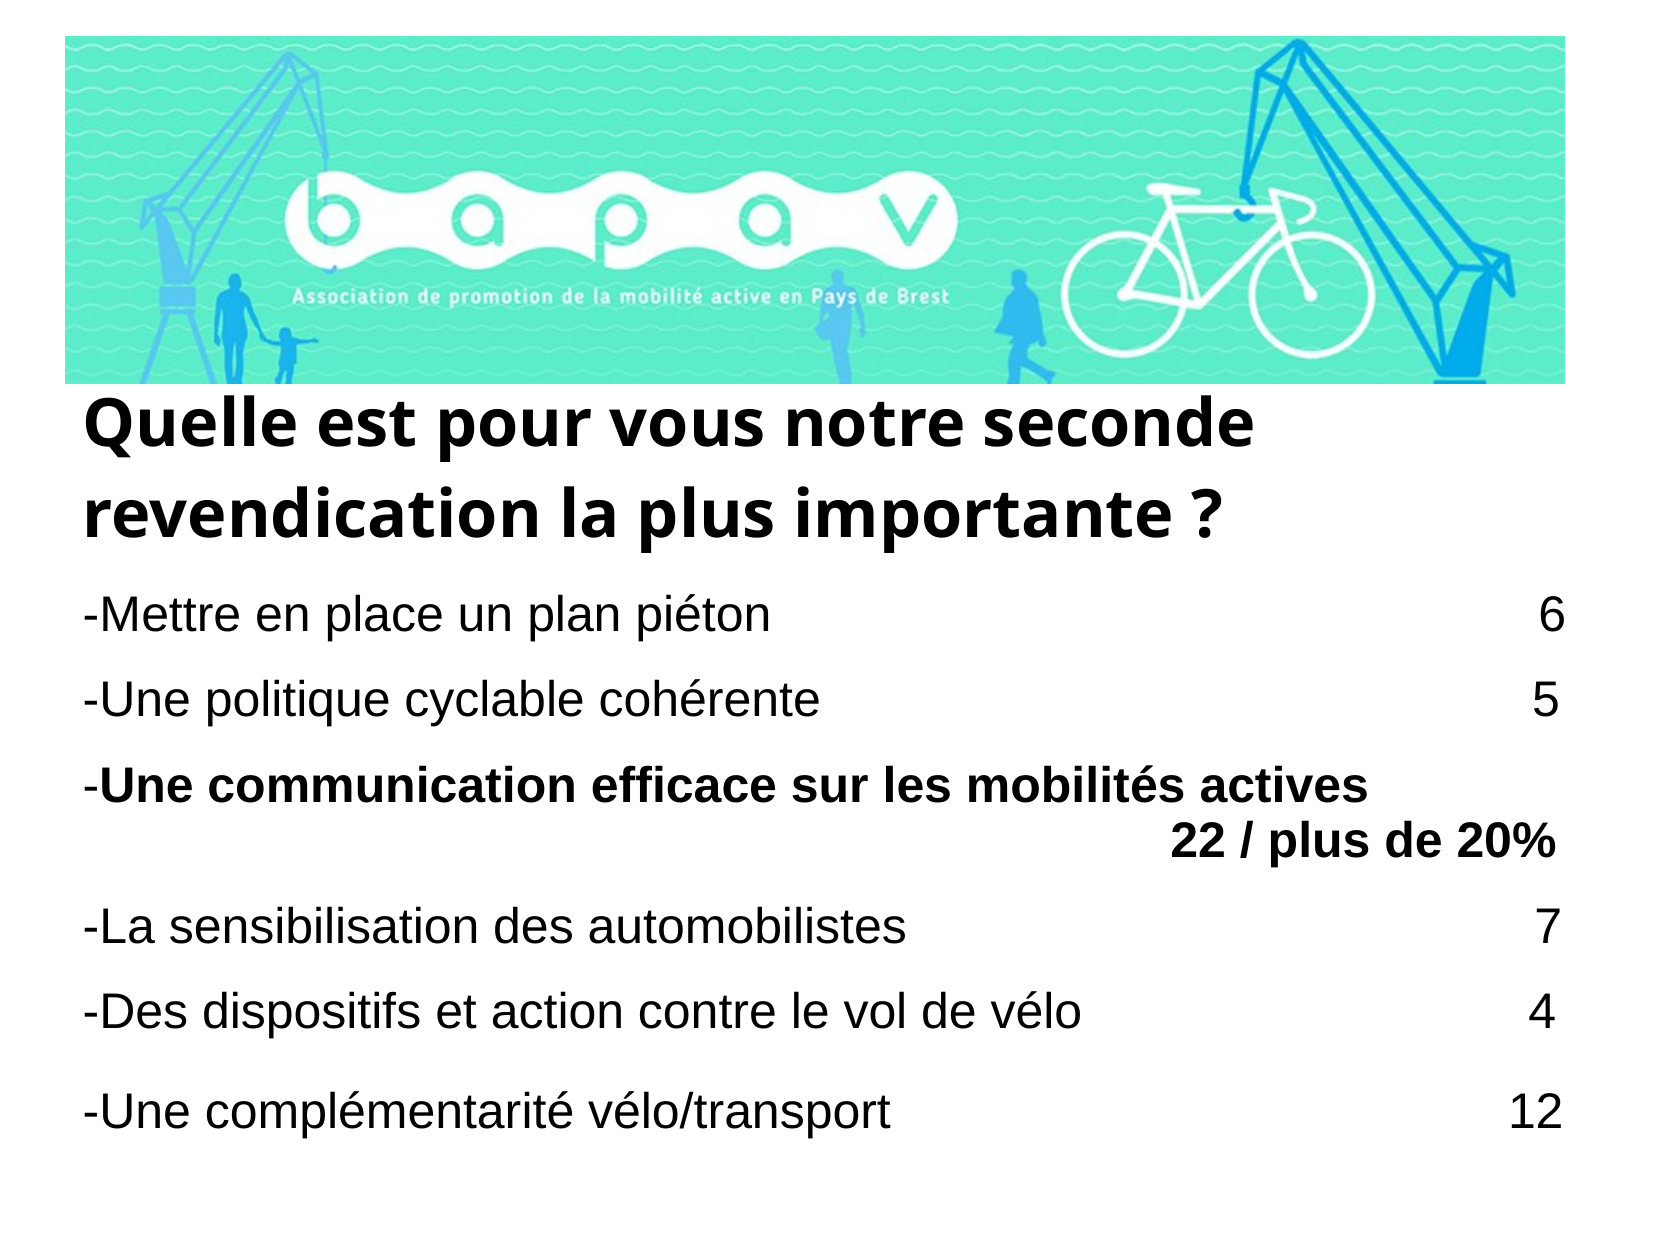

#
Quelle est pour vous notre seconde revendication la plus importante ?
-Mettre en place un plan piéton 6
-Une politique cyclable cohérente 5
-Une communication efficace sur les mobilités actives 22 / plus de 20%
-La sensibilisation des automobilistes 7
-Des dispositifs et action contre le vol de vélo 4
-Une complémentarité vélo/transport 12